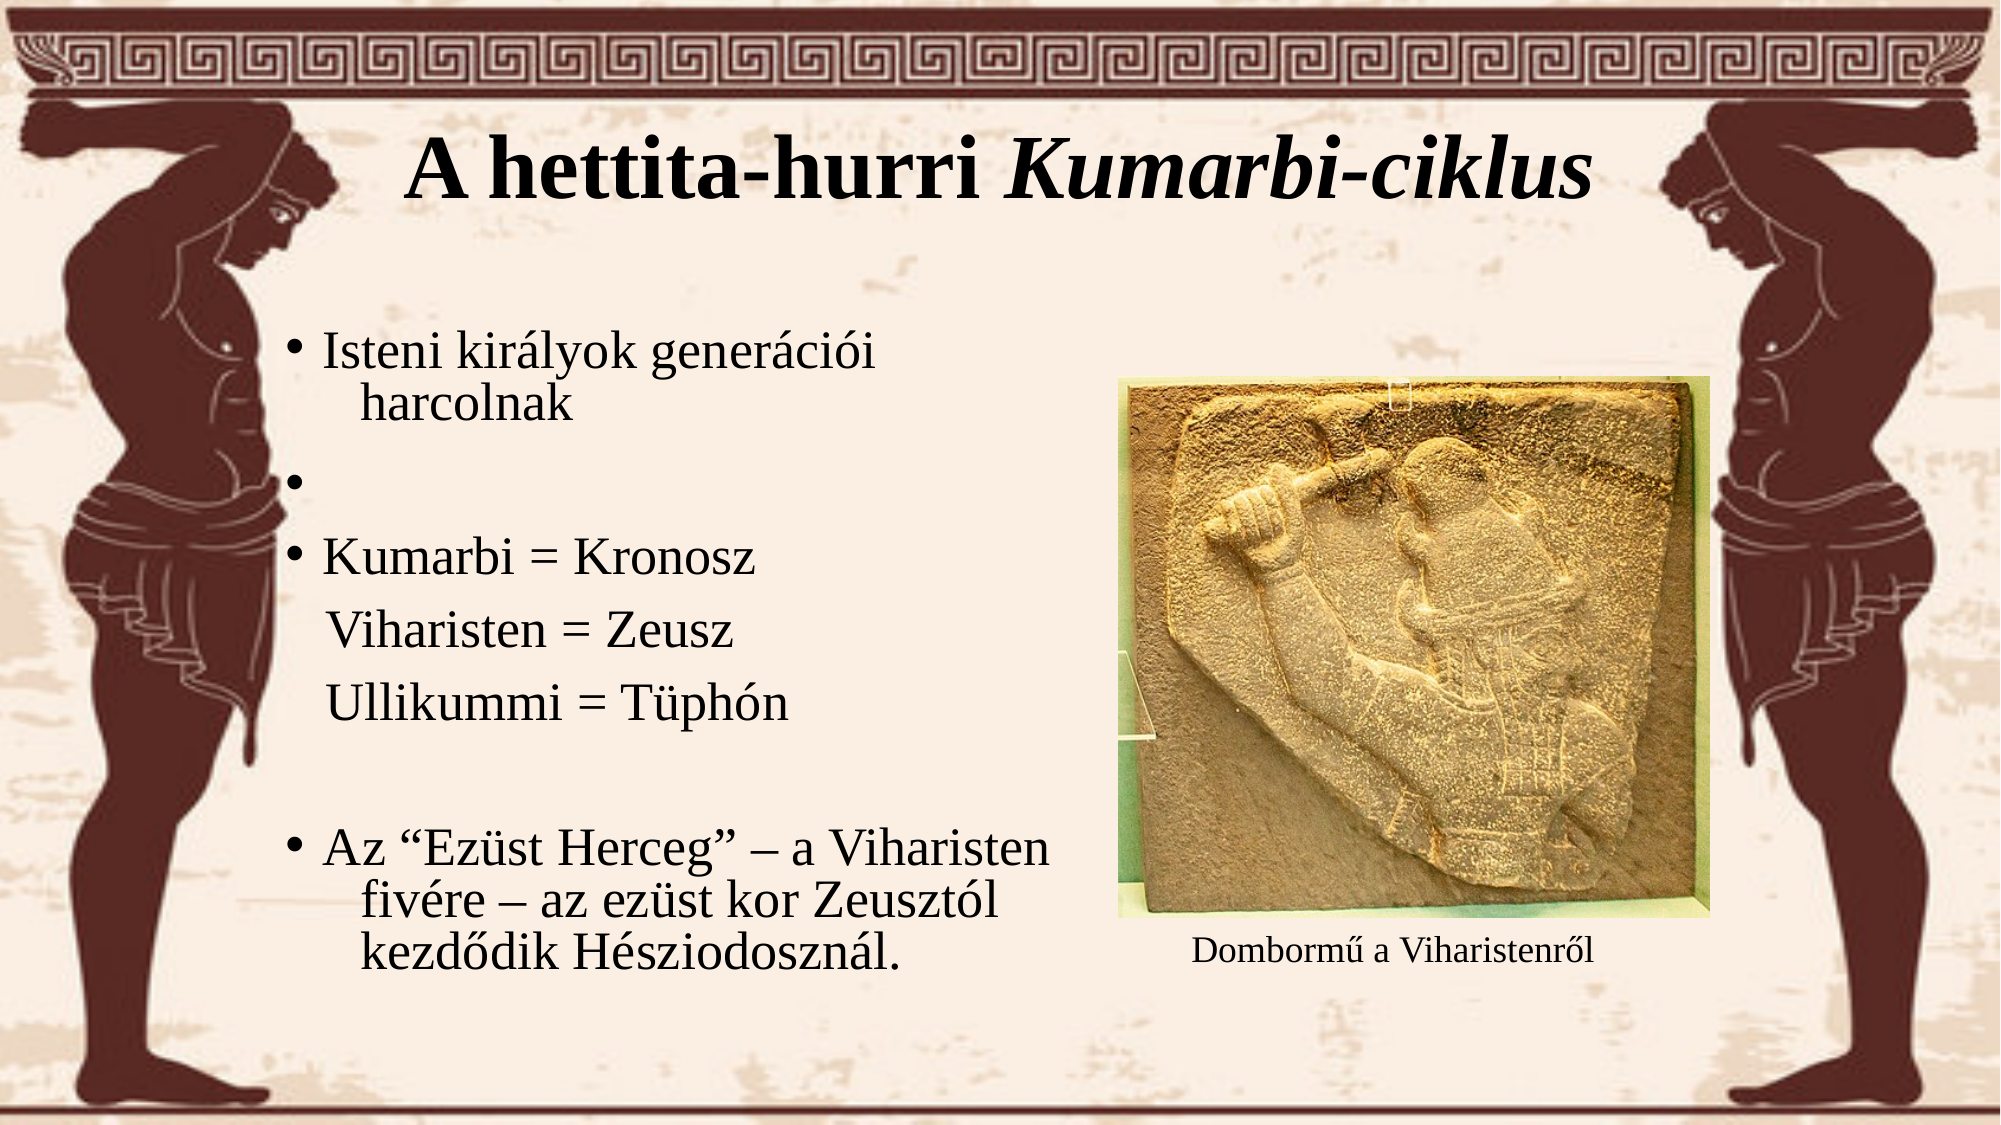

# A hettita-hurri Kumarbi-ciklus
Isteni királyok generációi harcolnak
Kumarbi = Kronosz
 Viharisten = Zeusz
 Ullikummi = Tüphón
Az “Ezüst Herceg” – a Viharisten fivére – az ezüst kor Zeusztól kezdődik Hésziodosznál.
Dombormű a Viharistenről